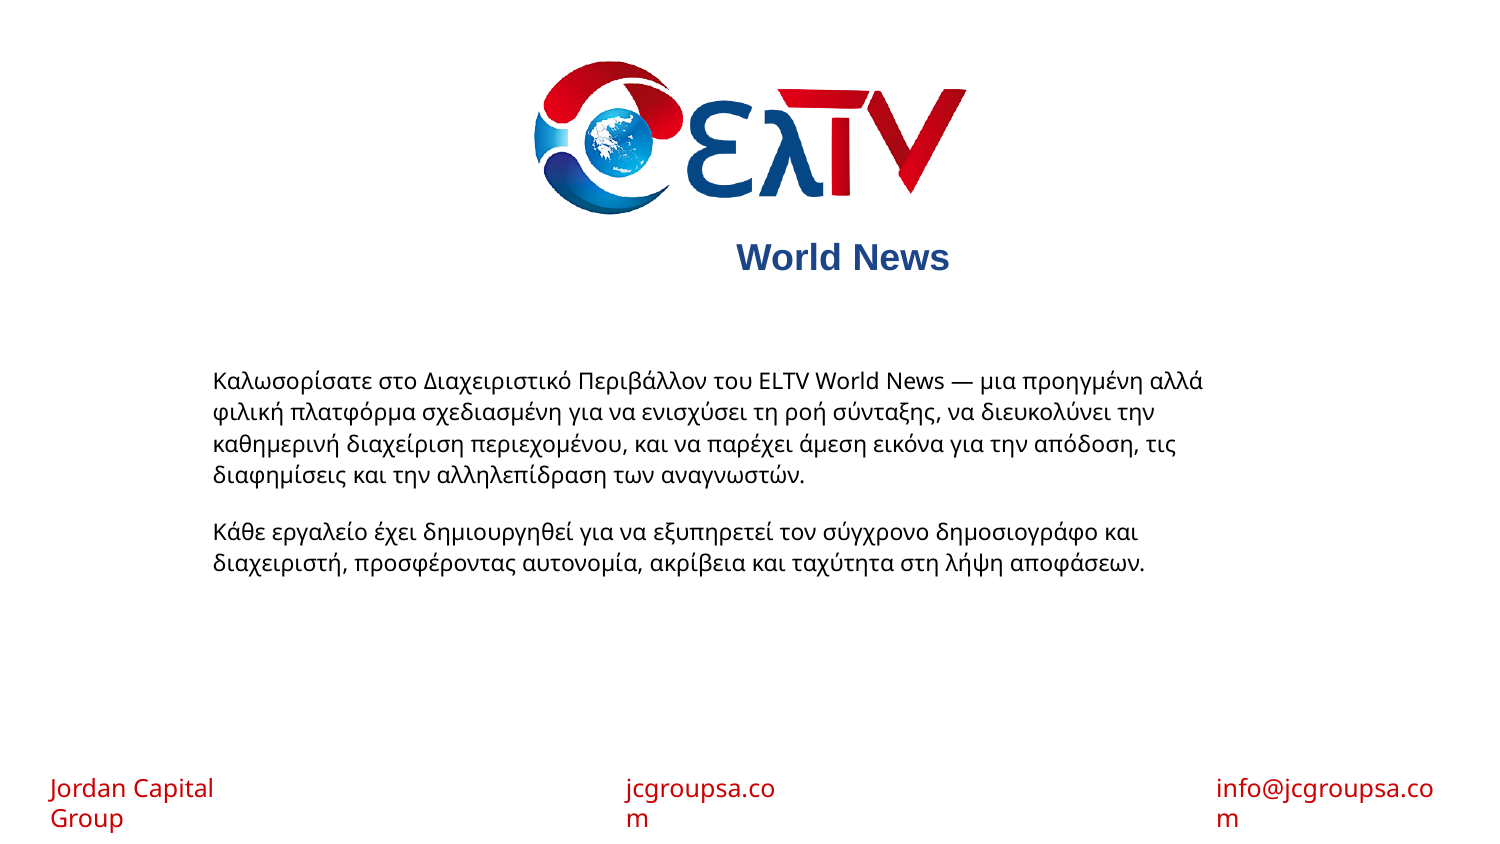

World News
Καλωσορίσατε στο Διαχειριστικό Περιβάλλον του ELTV World News — μια προηγμένη αλλά φιλική πλατφόρμα σχεδιασμένη για να ενισχύσει τη ροή σύνταξης, να διευκολύνει την καθημερινή διαχείριση περιεχομένου, και να παρέχει άμεση εικόνα για την απόδοση, τις διαφημίσεις και την αλληλεπίδραση των αναγνωστών.
Κάθε εργαλείο έχει δημιουργηθεί για να εξυπηρετεί τον σύγχρονο δημοσιογράφο και διαχειριστή, προσφέροντας αυτονομία, ακρίβεια και ταχύτητα στη λήψη αποφάσεων.
Jordan Capital Group
jcgroupsa.com
info@jcgroupsa.com